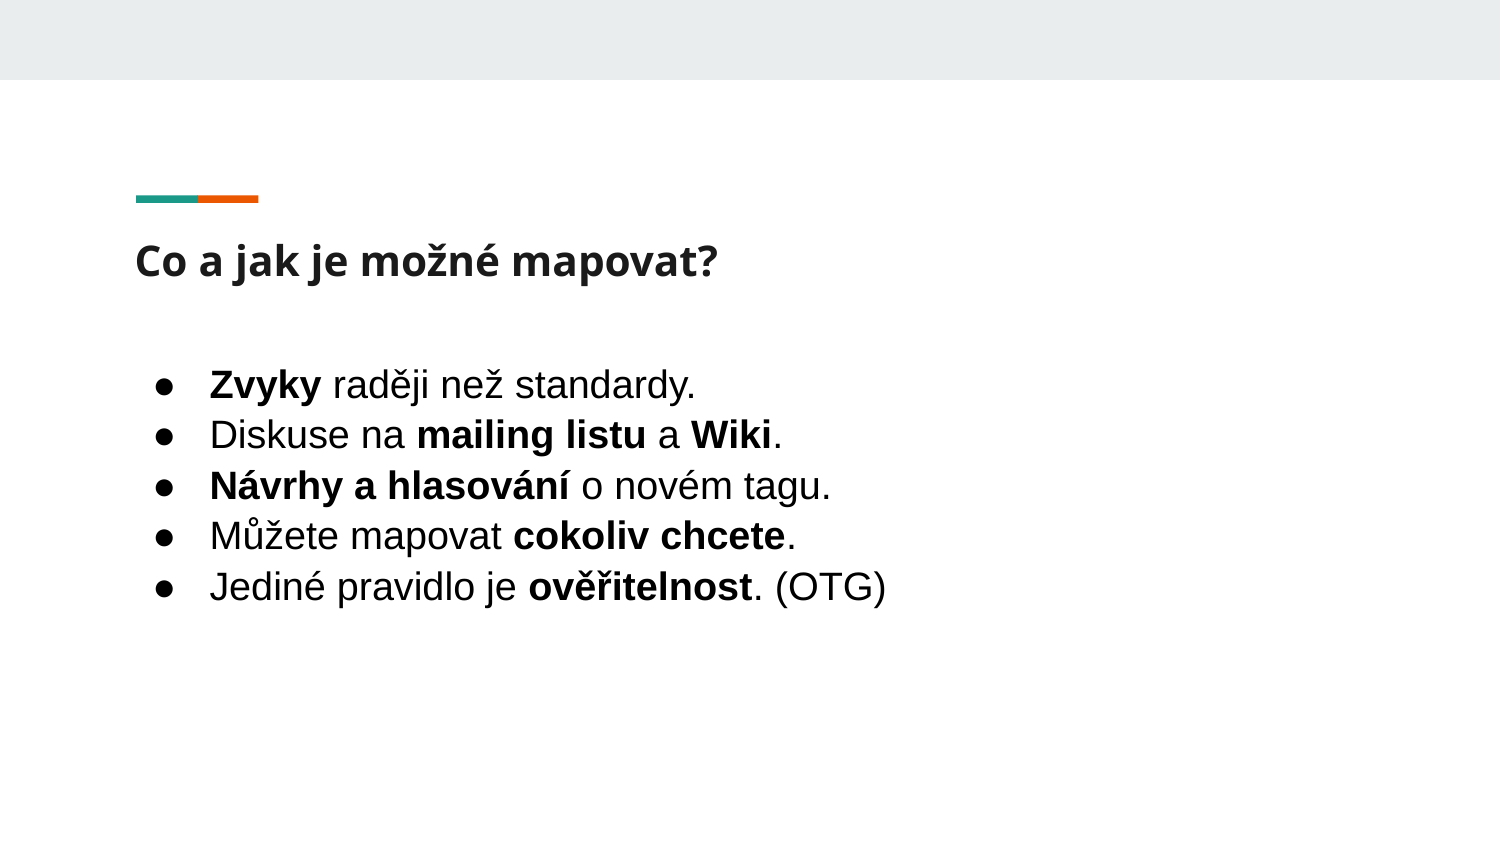

# Co a jak je možné mapovat?
Zvyky raději než standardy.
Diskuse na mailing listu a Wiki.
Návrhy a hlasování o novém tagu.
Můžete mapovat cokoliv chcete.
Jediné pravidlo je ověřitelnost. (OTG)